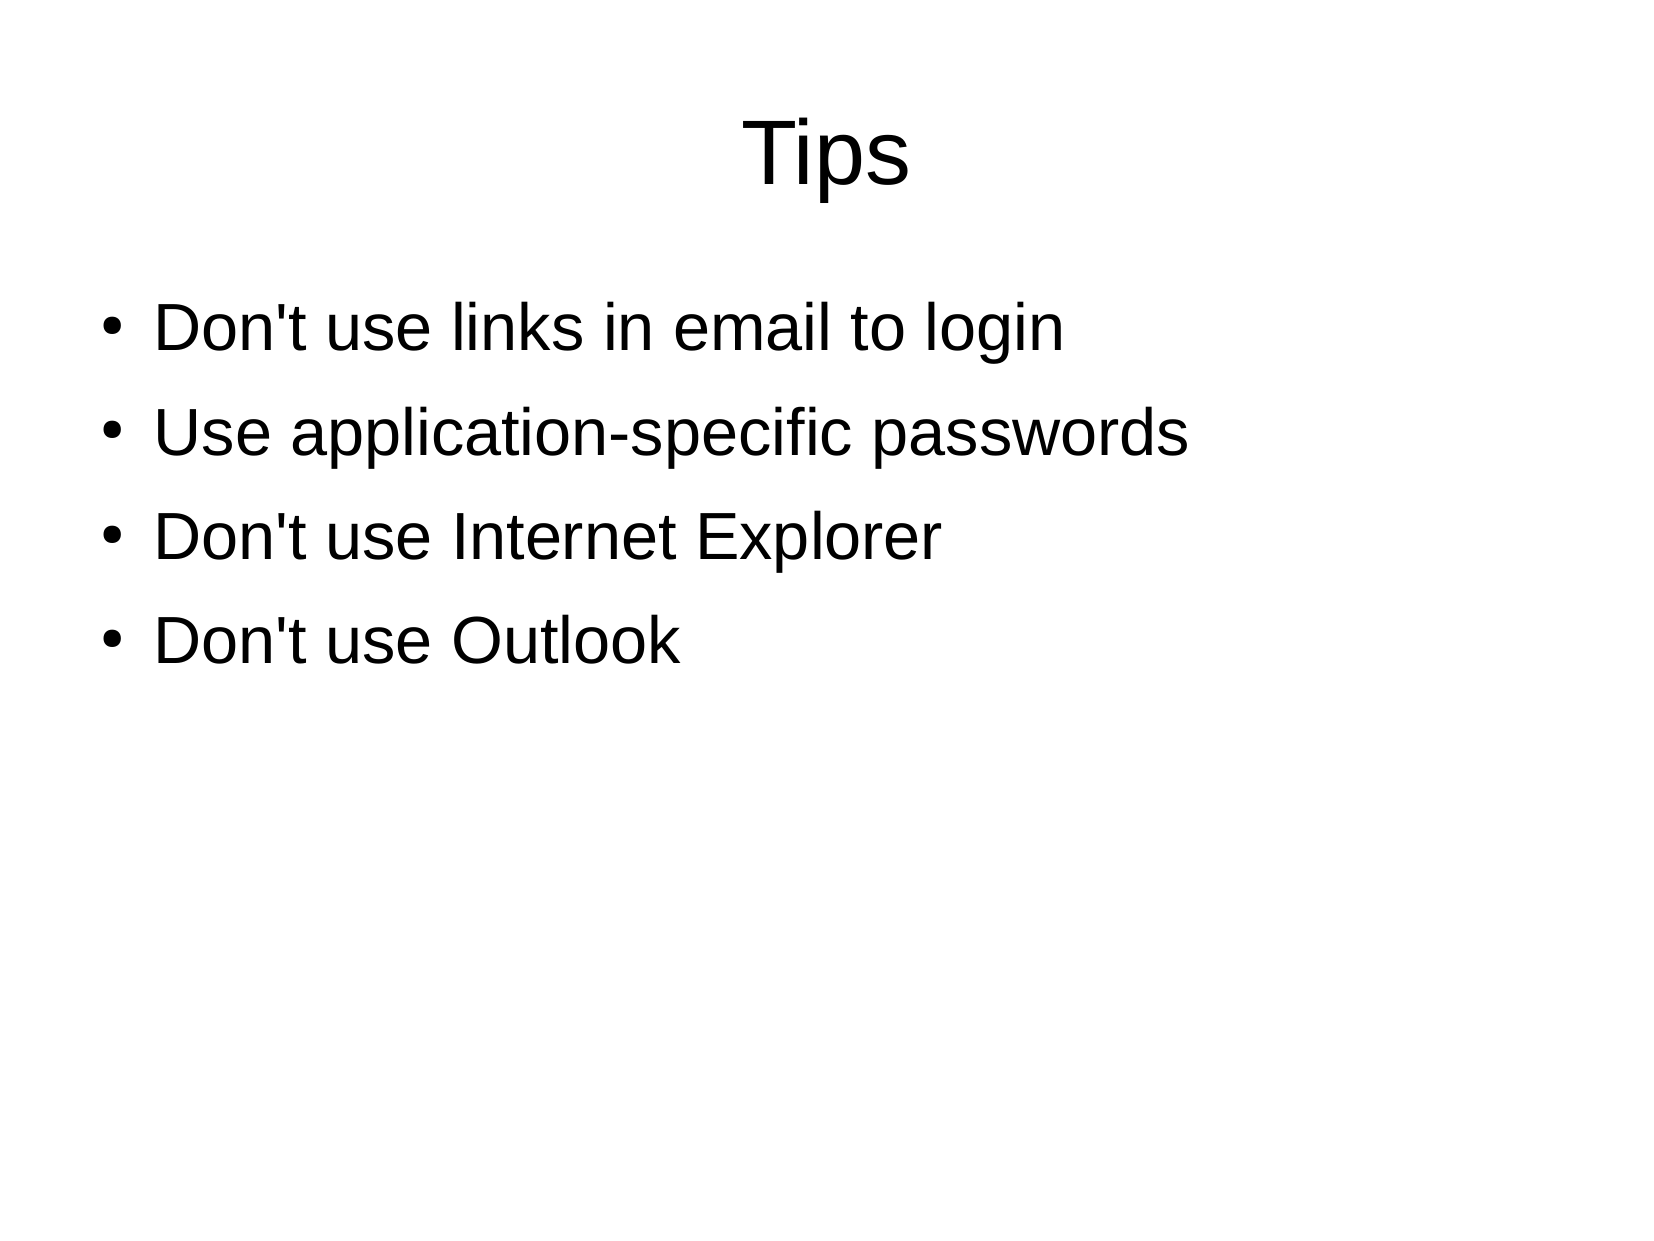

# Tips
Don't use links in email to login
Use application-specific passwords
Don't use Internet Explorer
Don't use Outlook